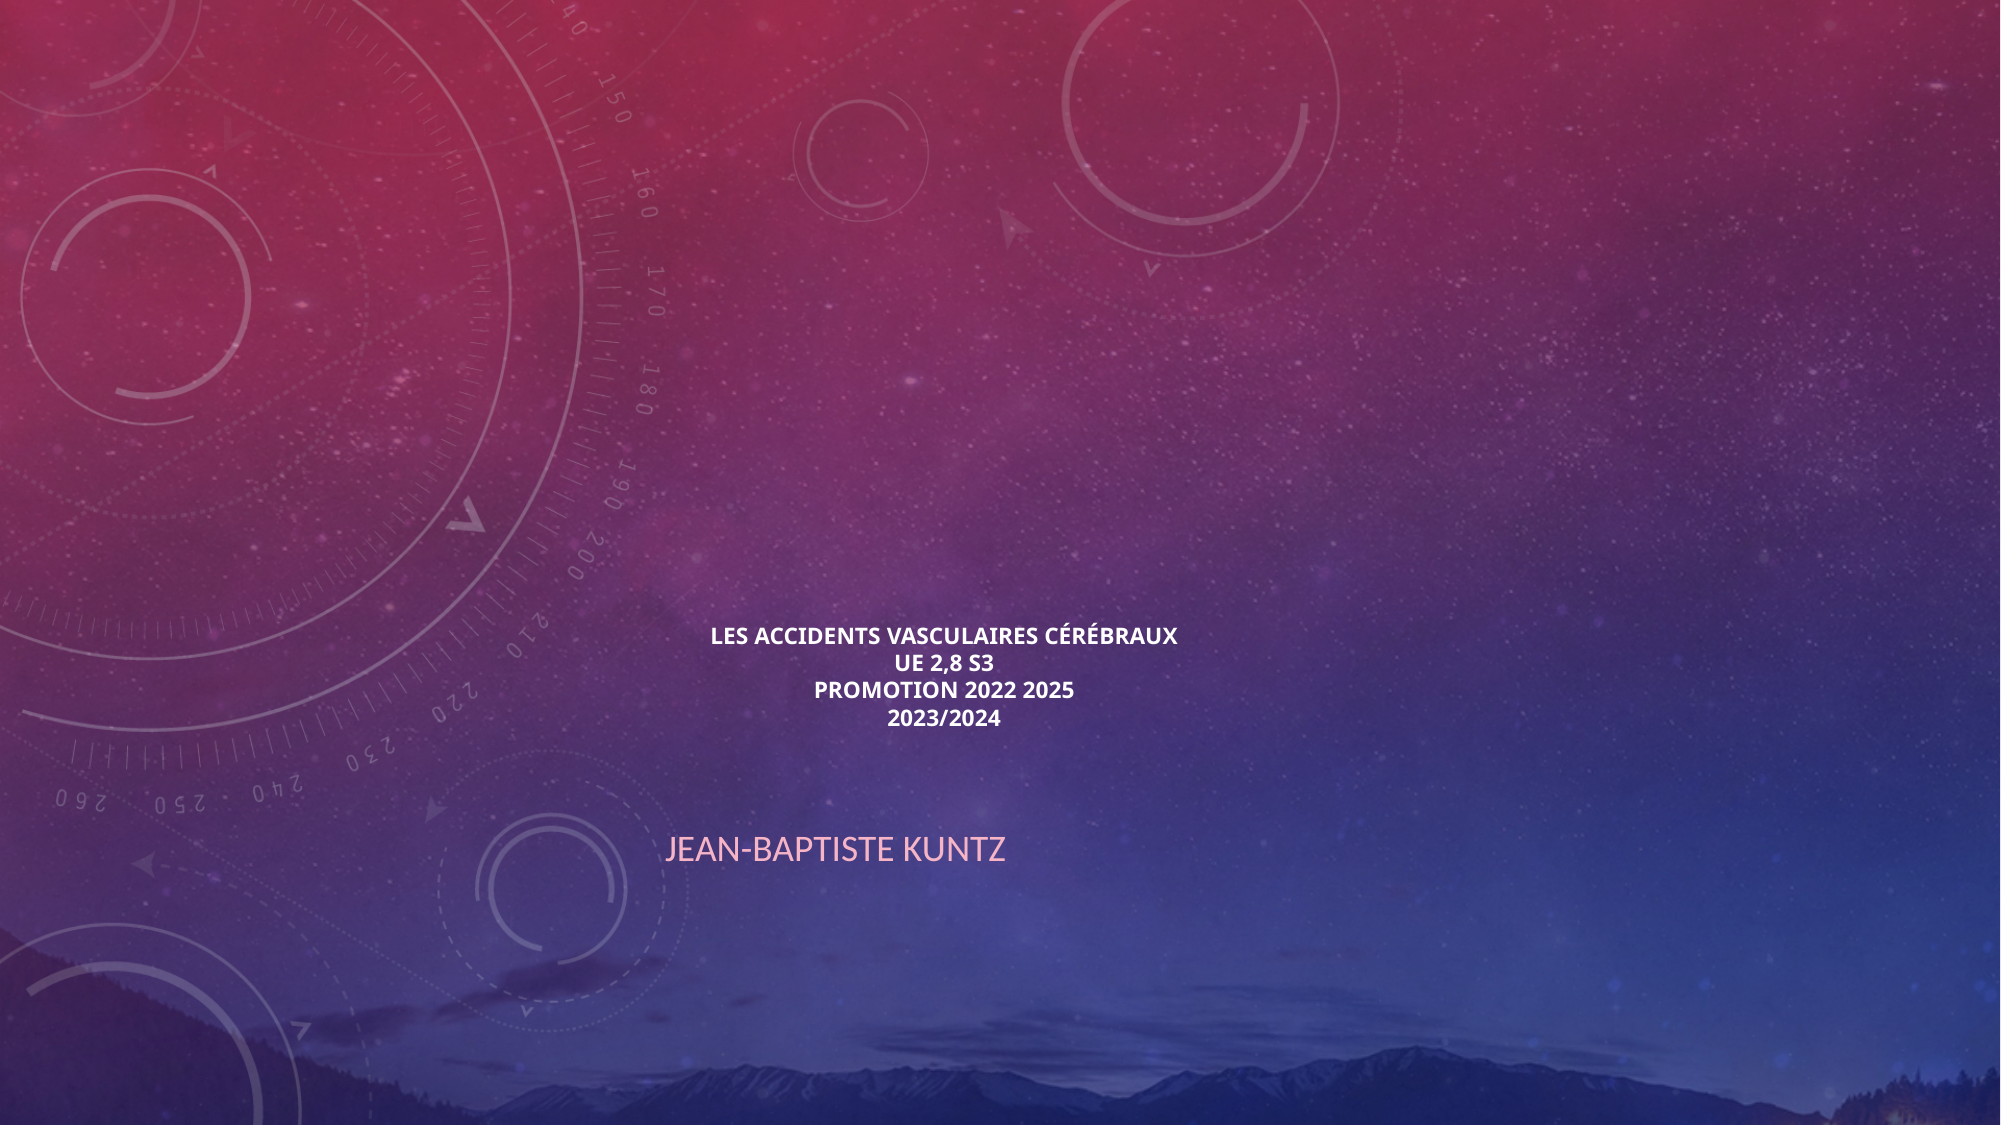

# LES ACCIDENTS VASCULAIRES Cérébraux UE 2,8 S3 PROMOTION 2022 2025 2023/2024
JEAN-BAPTISTE KUNTZ